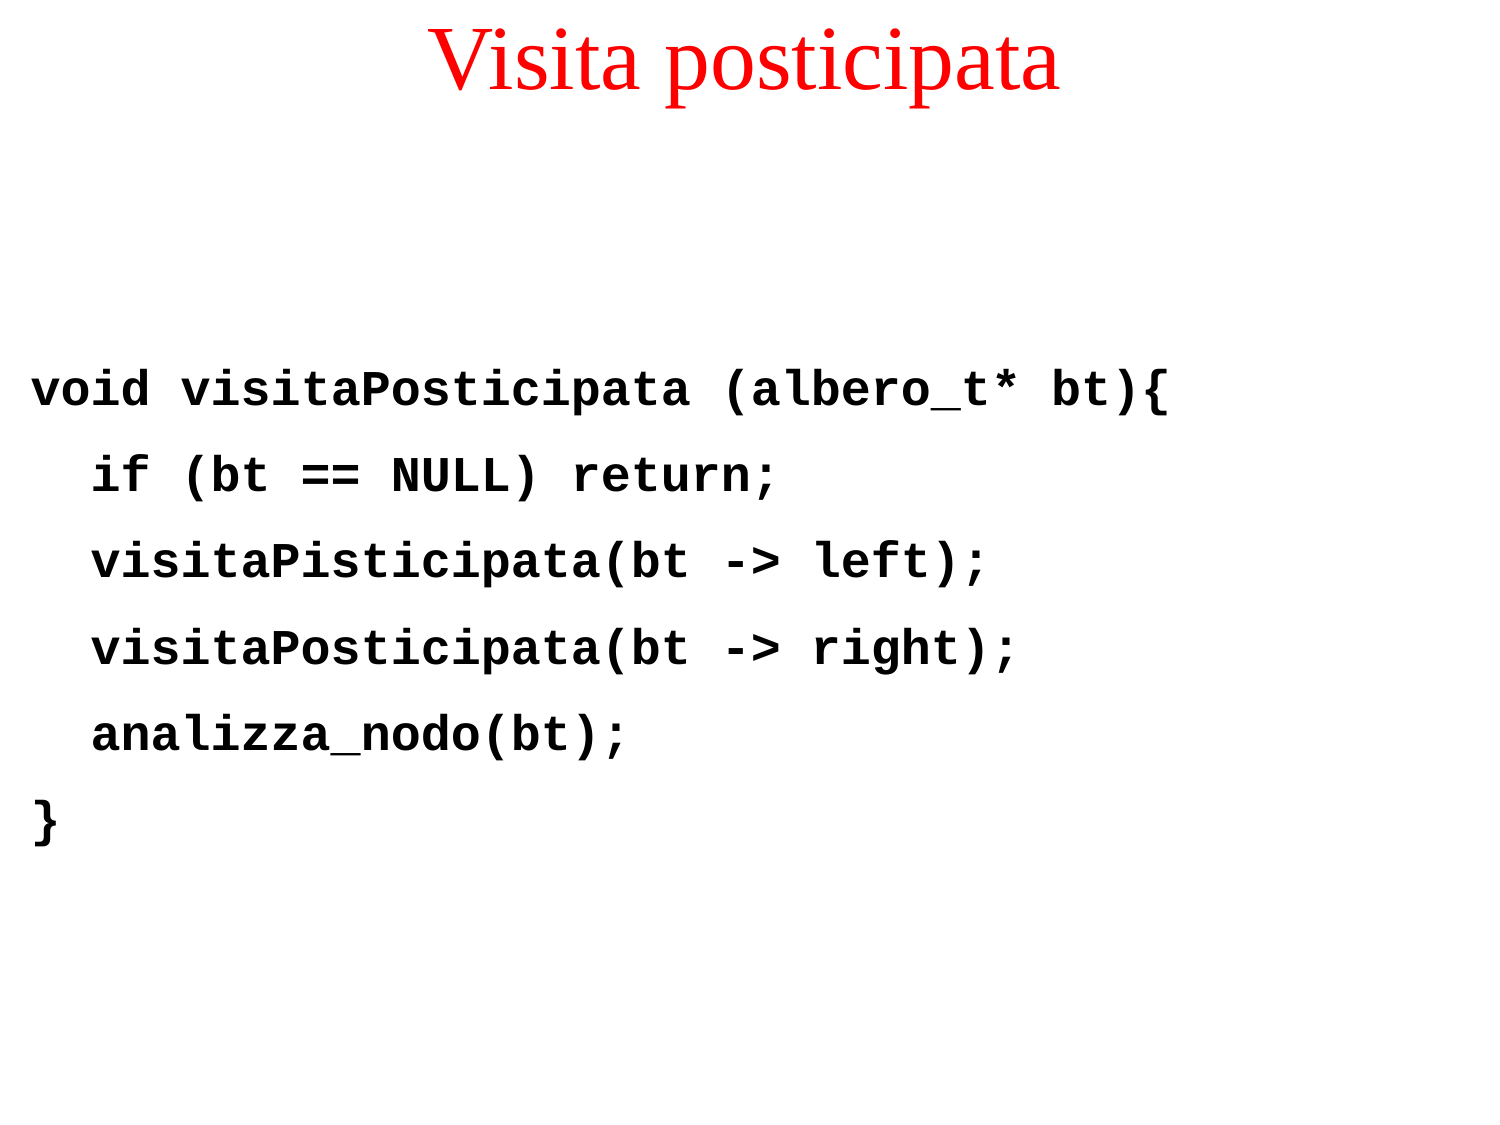

# Visita posticipata
void visitaPosticipata (albero_t* bt){
 if (bt == NULL) return;
 visitaPisticipata(bt -> left);
 visitaPosticipata(bt -> right);
 analizza_nodo(bt);
}